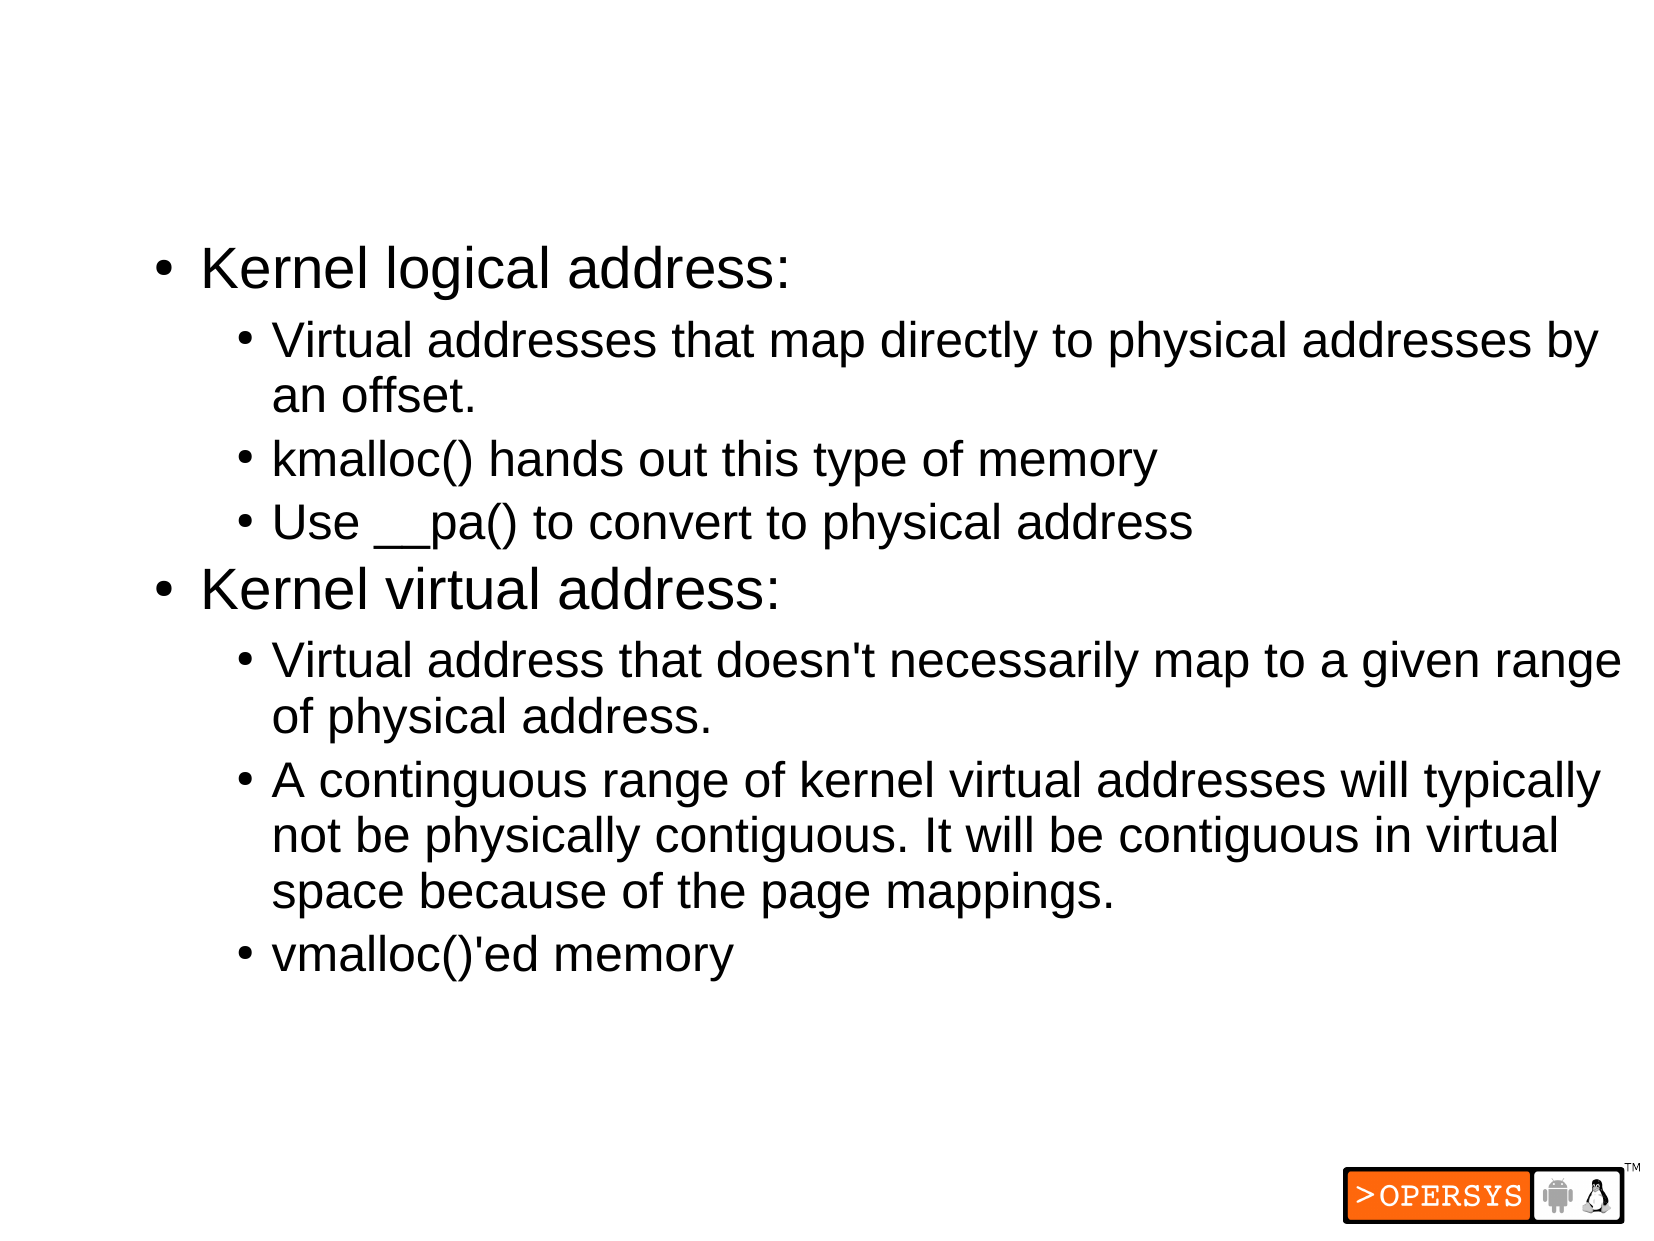

# Kernel logical address:
Virtual addresses that map directly to physical addresses by an offset.
kmalloc() hands out this type of memory
Use __pa() to convert to physical address
Kernel virtual address:
Virtual address that doesn't necessarily map to a given range of physical address.
A continguous range of kernel virtual addresses will typically not be physically contiguous. It will be contiguous in virtual space because of the page mappings.
vmalloc()'ed memory